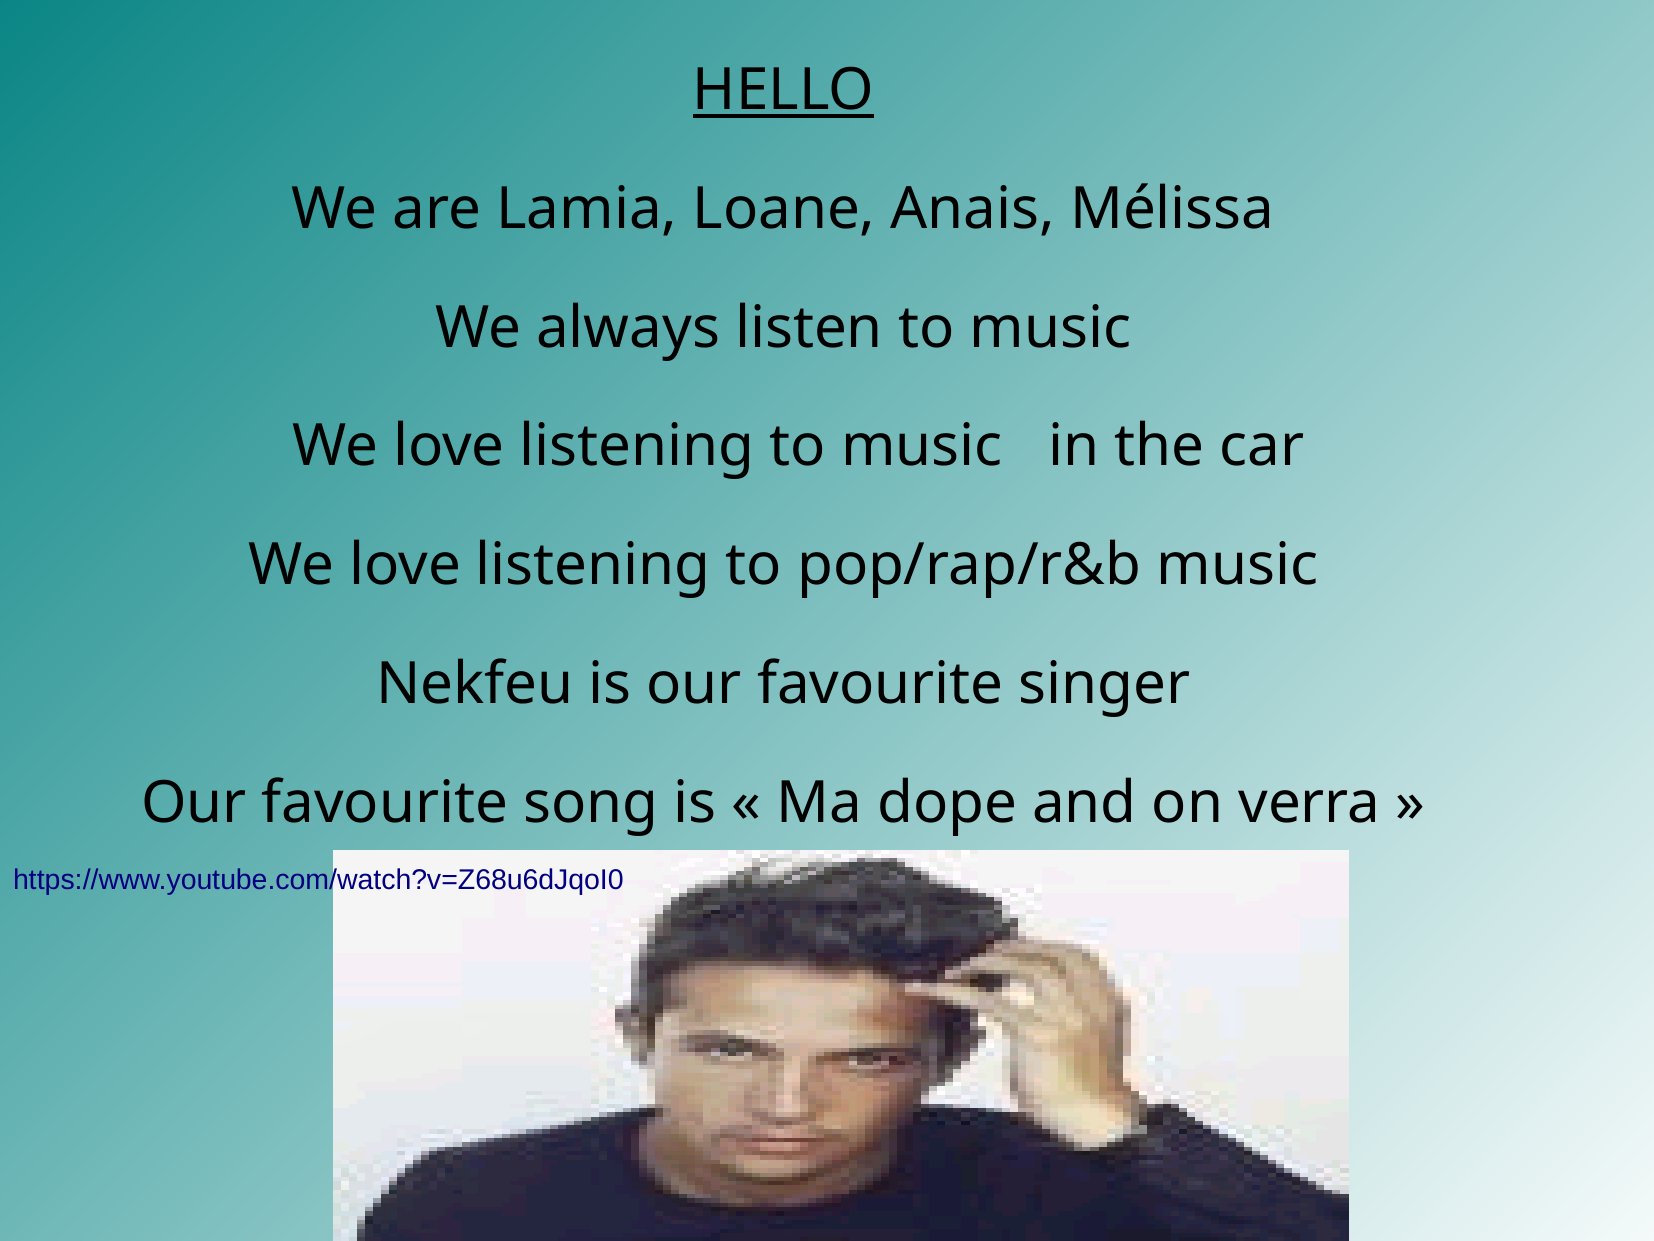

HELLO
We are Lamia, Loane, Anais, Mélissa
We always listen to music
 We love listening to music in the car
We love listening to pop/rap/r&b music
Nekfeu is our favourite singer
Our favourite song is « Ma dope and on verra »
https://www.youtube.com/watch?v=Z68u6dJqoI0